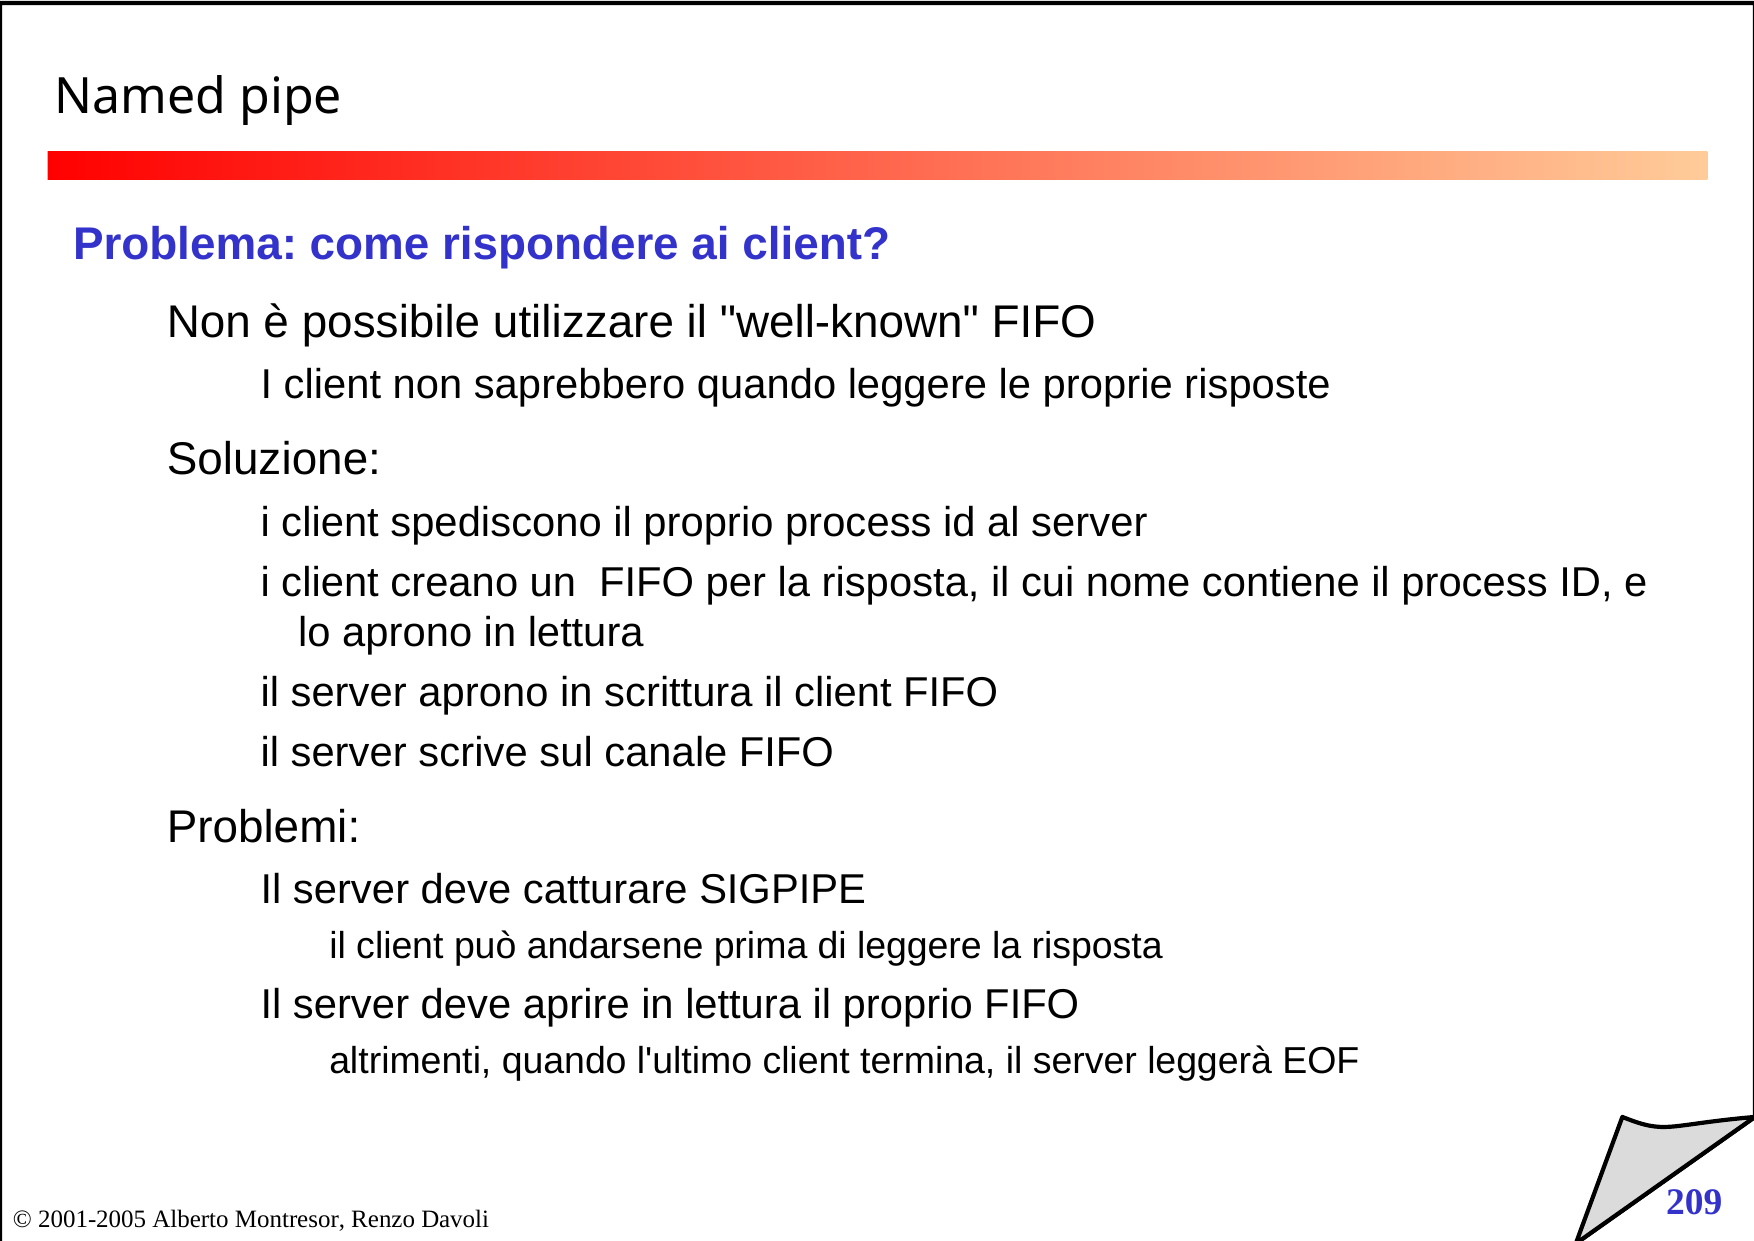

# Named pipe
Problema: come rispondere ai client?
Non è possibile utilizzare il "well-known" FIFO
I client non saprebbero quando leggere le proprie risposte
Soluzione:
i client spediscono il proprio process id al server
i client creano un FIFO per la risposta, il cui nome contiene il process ID, e lo aprono in lettura
il server aprono in scrittura il client FIFO
il server scrive sul canale FIFO
Problemi:
Il server deve catturare SIGPIPE
il client può andarsene prima di leggere la risposta
Il server deve aprire in lettura il proprio FIFO
altrimenti, quando l'ultimo client termina, il server leggerà EOF